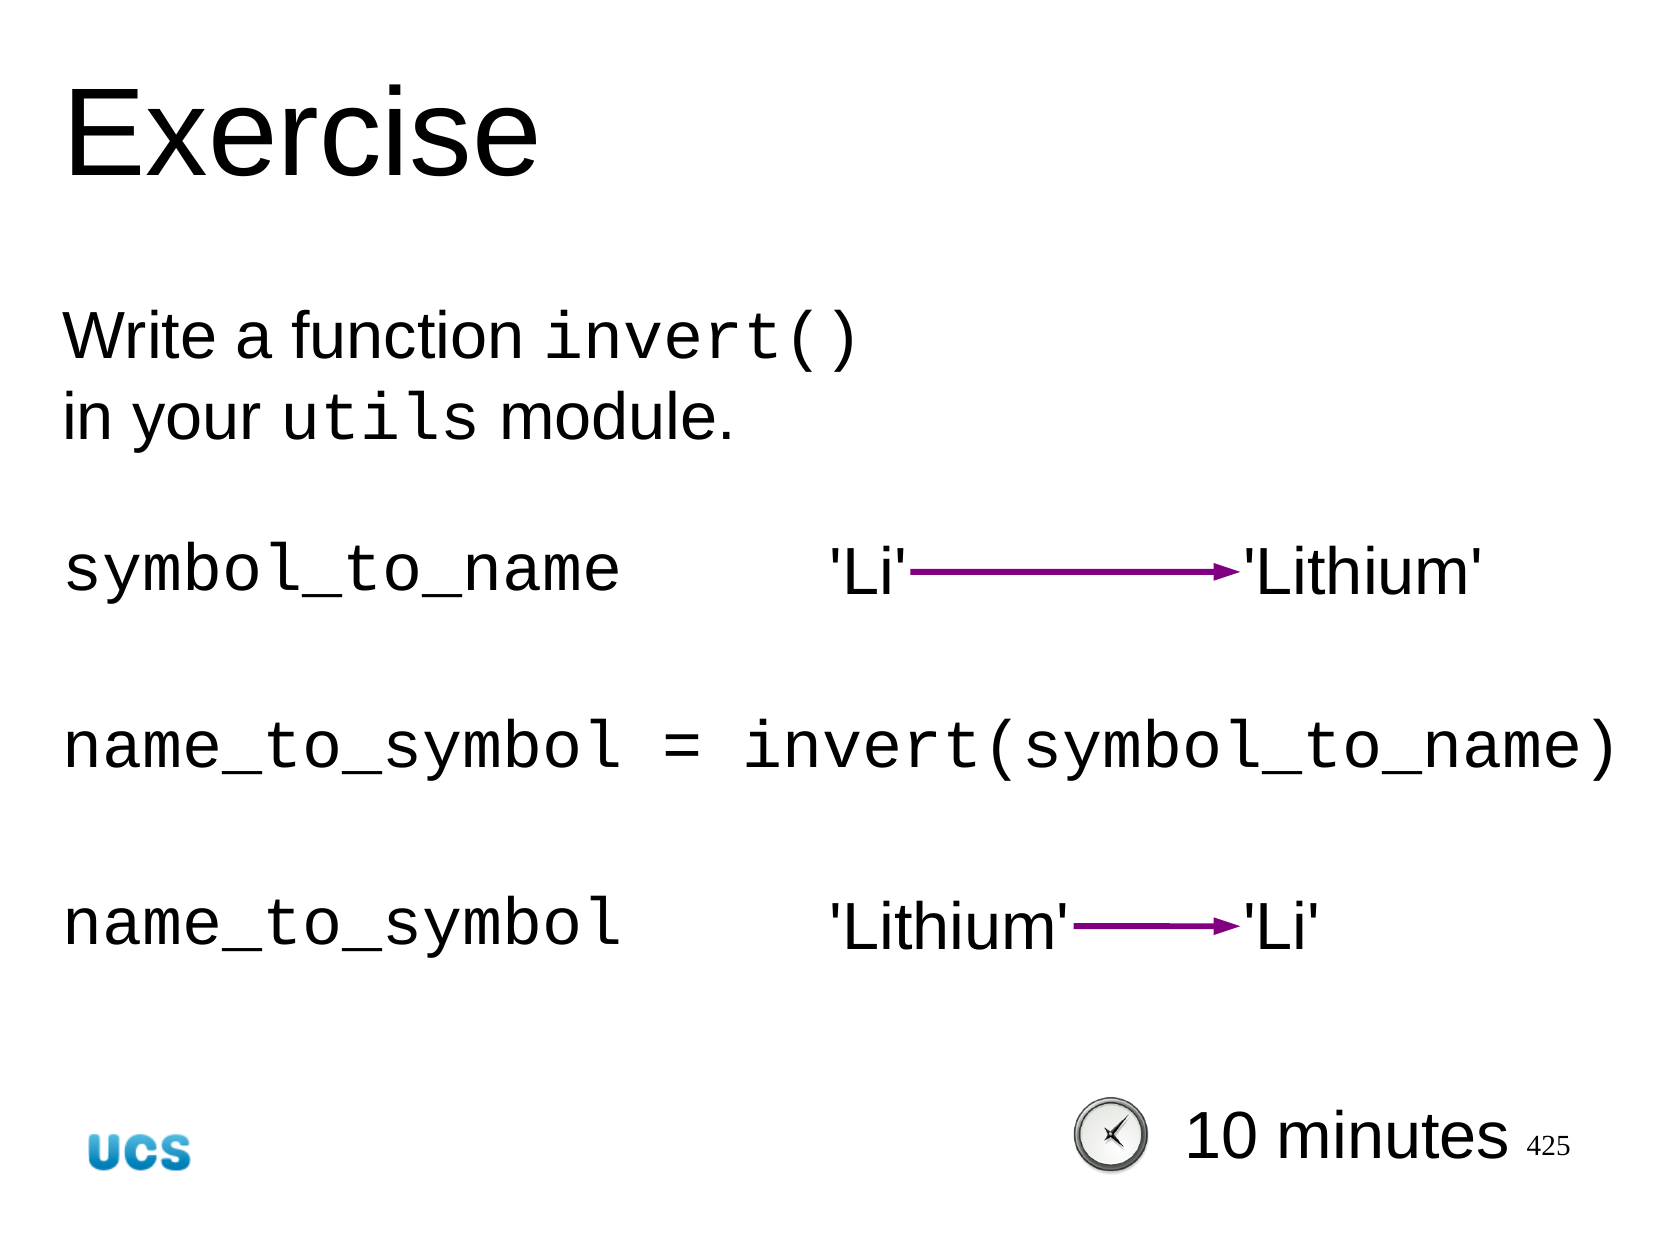

Exercise
Write a function invert()
in your utils module.
symbol_to_name
'Li'
'Lithium'
name_to_symbol = invert(symbol_to_name)
name_to_symbol
'Lithium'
'Li'
10 minutes
425